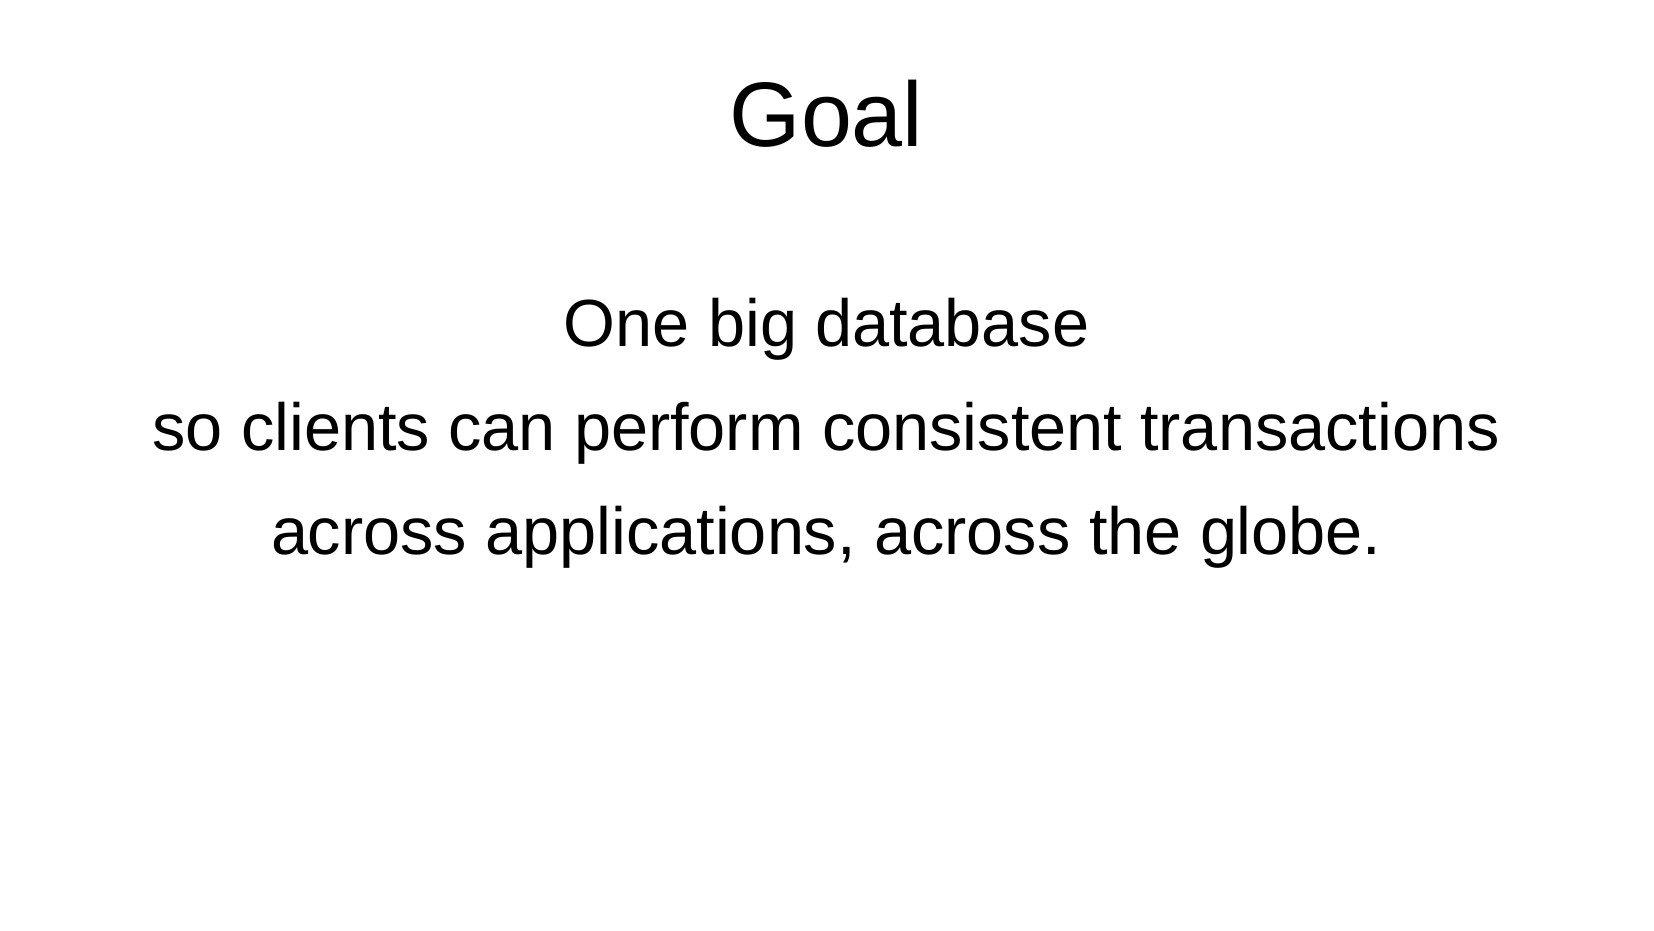

# Goal
One big database
so clients can perform consistent transactions
across applications, across the globe.